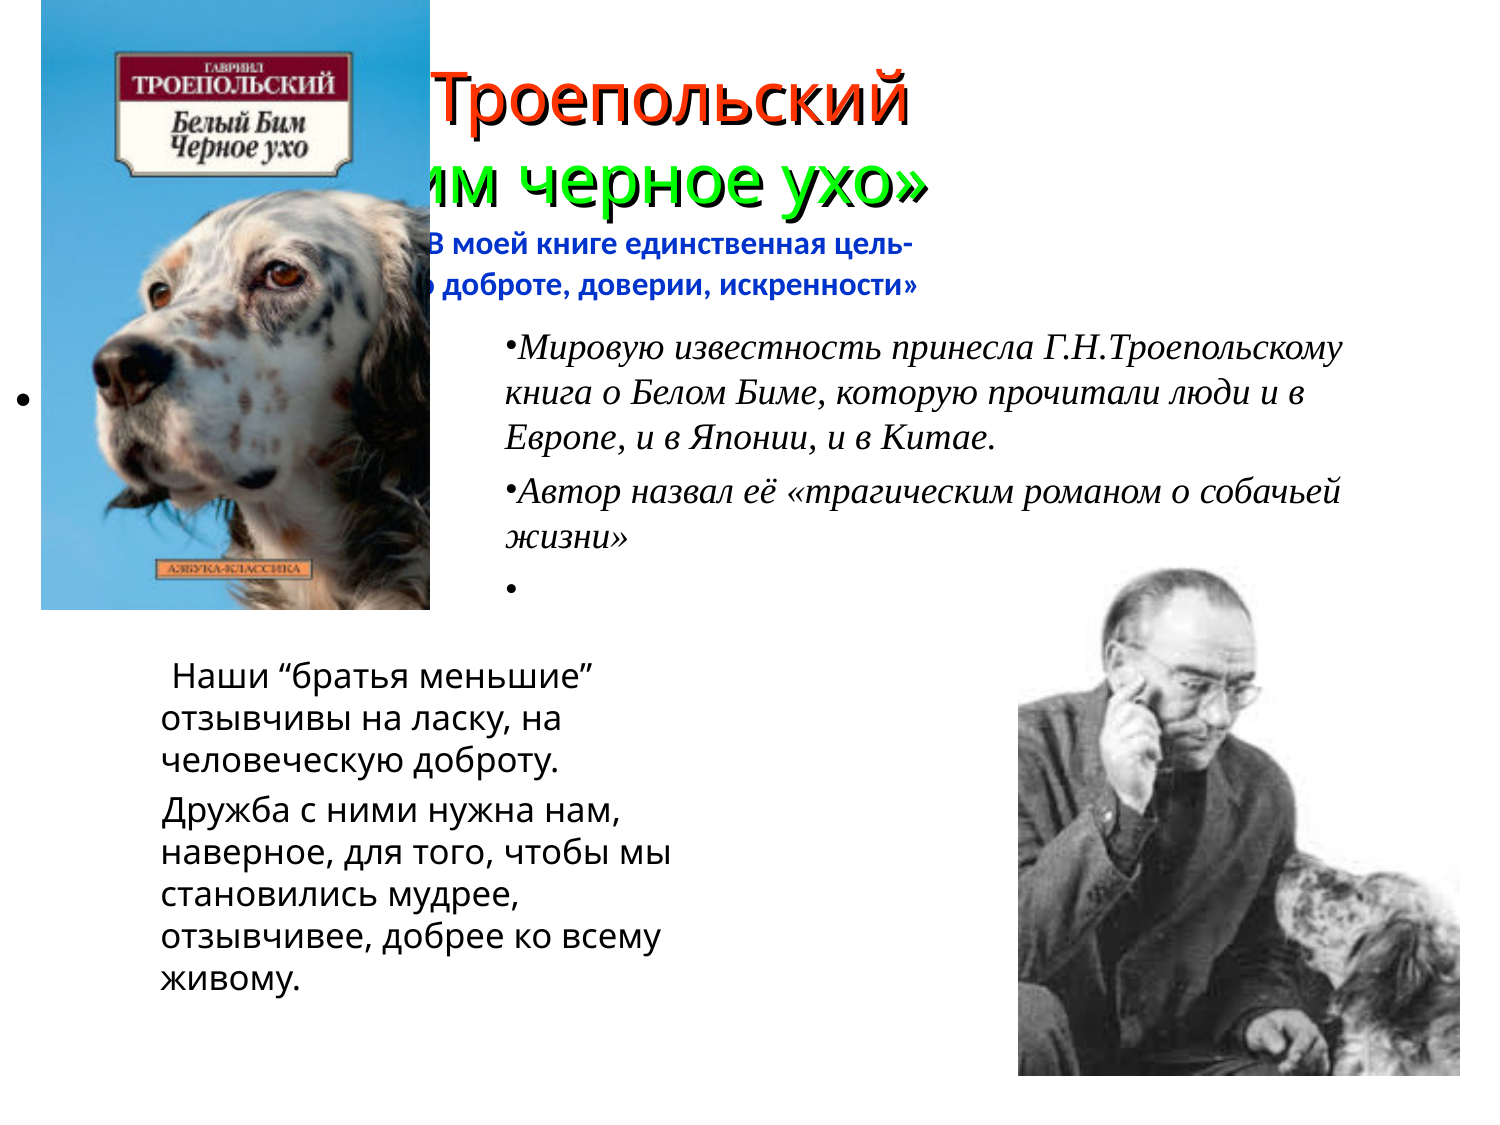

# Г.Н. Троепольский «Белый Бим черное ухо» «В моей книге единственная цель- говорить о доброте, доверии, искренности»
Мировую известность принесла Г.Н.Троепольскому книга о Белом Биме, которую прочитали люди и в Европе, и в Японии, и в Китае.
Автор назвал её «трагическим романом о собачьей жизни»
 Наши “братья меньшие” отзывчивы на ласку, на человеческую доброту.
 Дружба с ними нужна нам, наверное, для того, чтобы мы становились мудрее, отзывчивее, добрее ко всему живому.